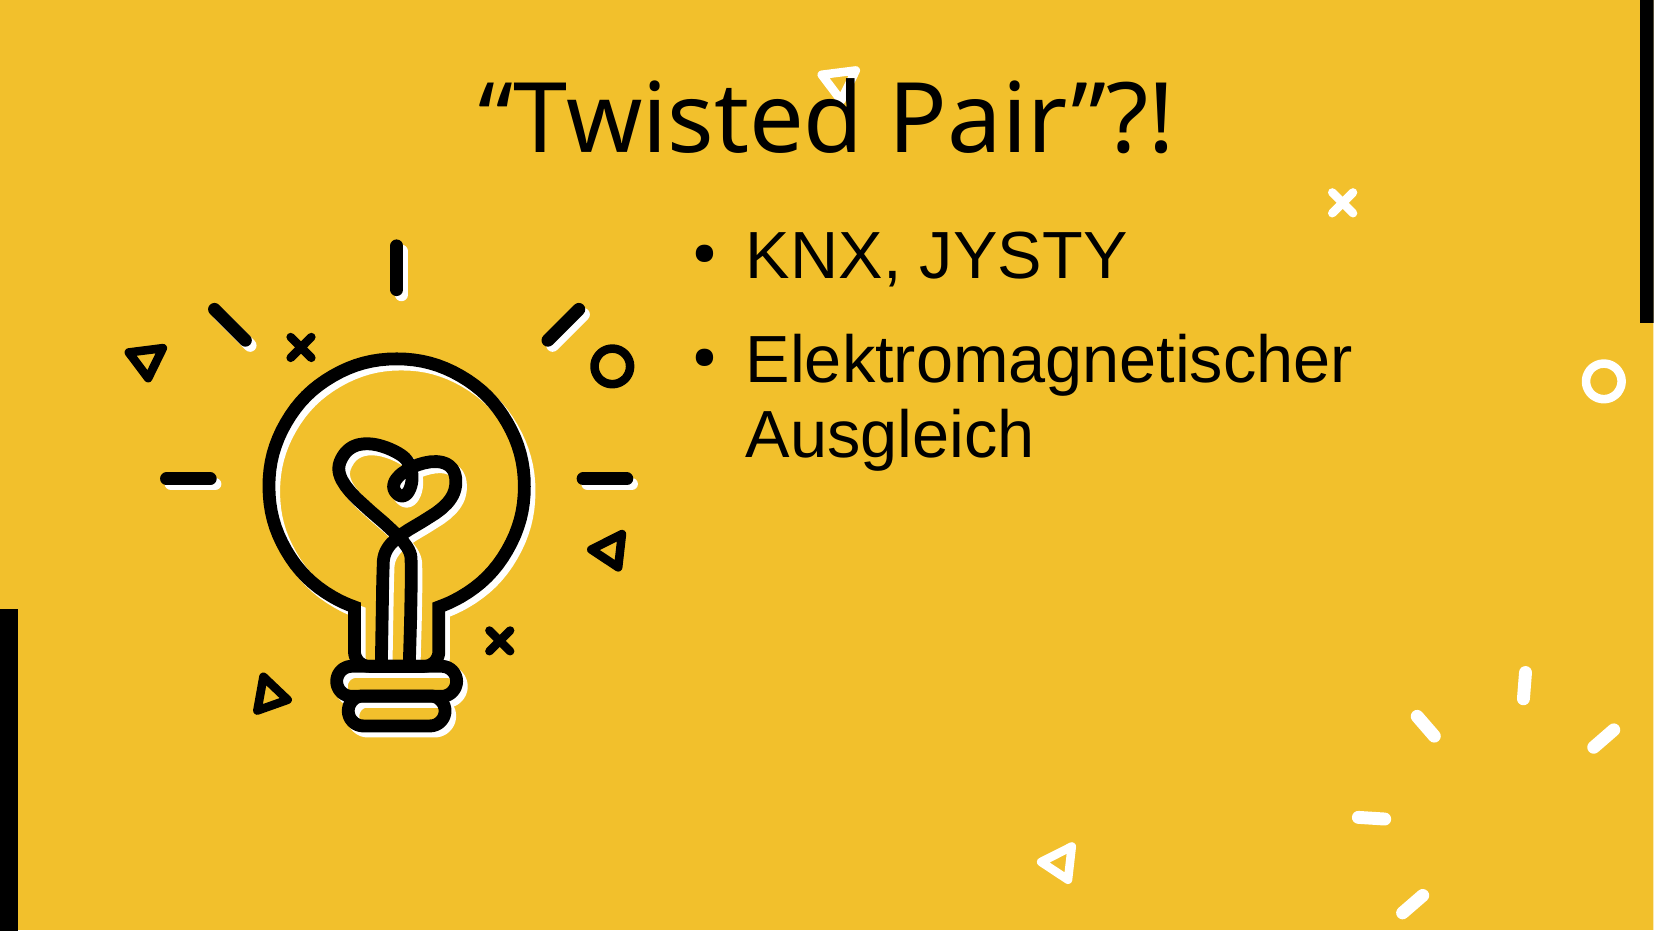

# “Twisted Pair”?!
KNX, JYSTY
Elektromagnetischer Ausgleich